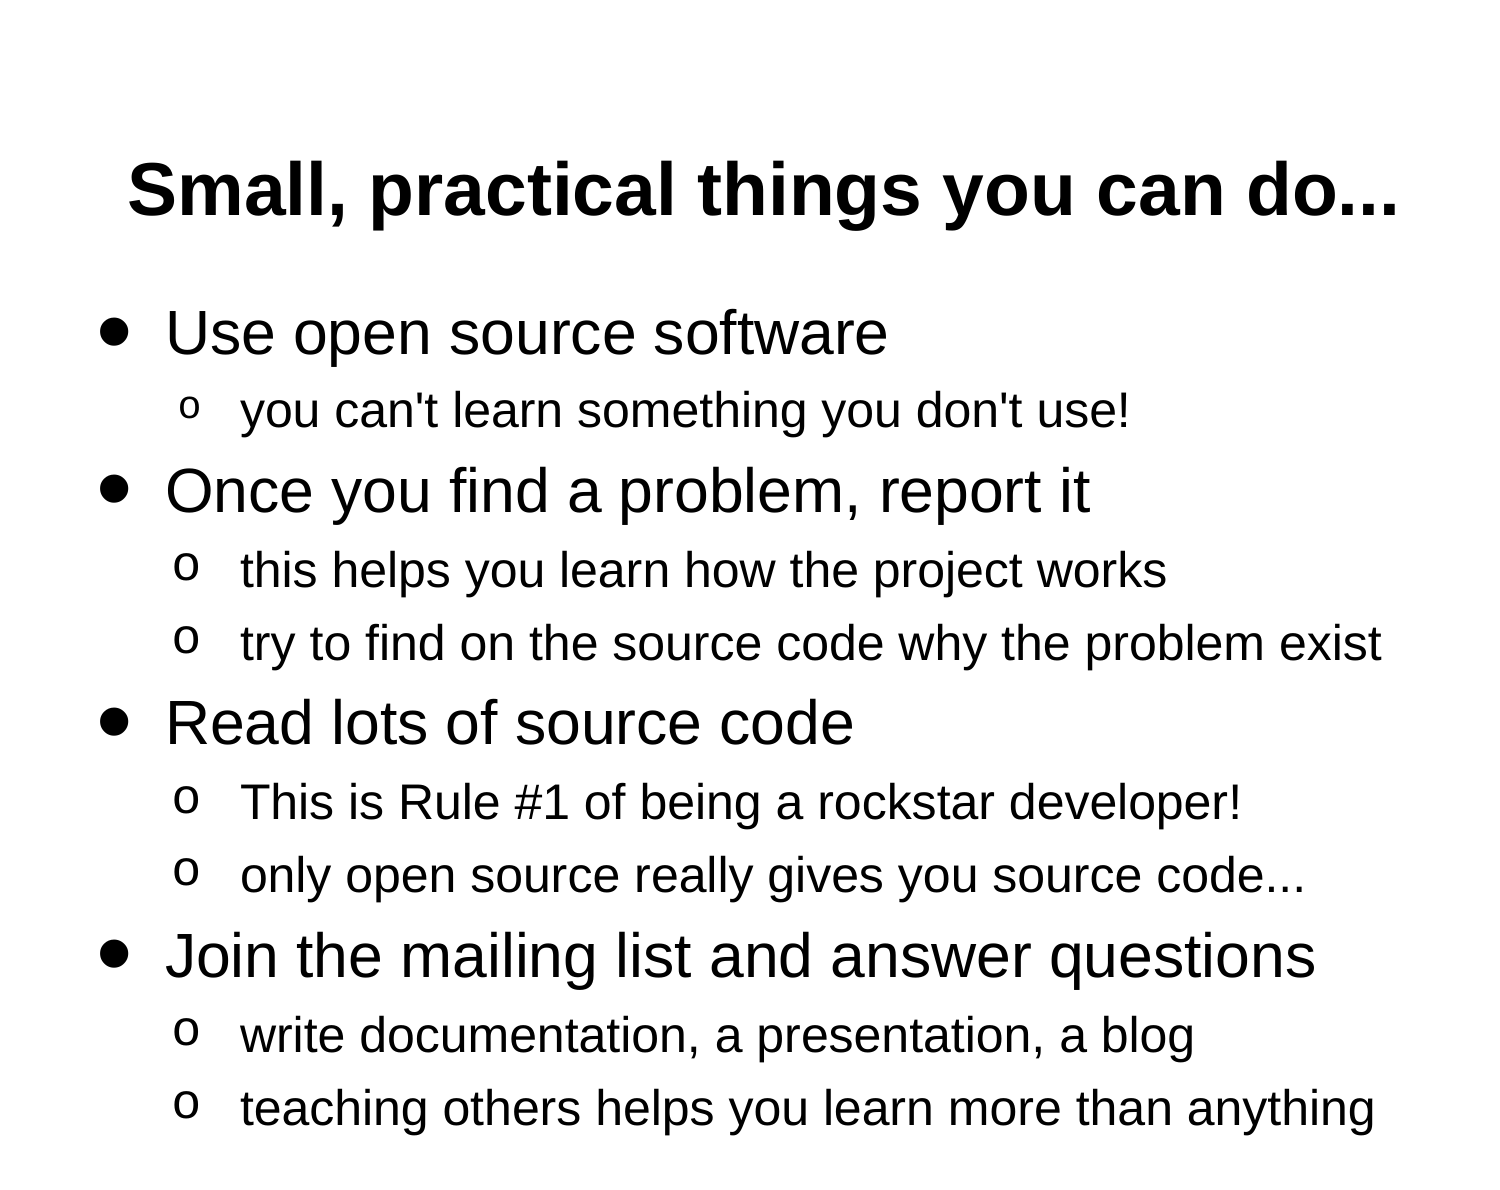

# Small, practical things you can do...
Use open source software
you can't learn something you don't use!
Once you find a problem, report it
this helps you learn how the project works
try to find on the source code why the problem exist
Read lots of source code
This is Rule #1 of being a rockstar developer!
only open source really gives you source code...
Join the mailing list and answer questions
write documentation, a presentation, a blog
teaching others helps you learn more than anything